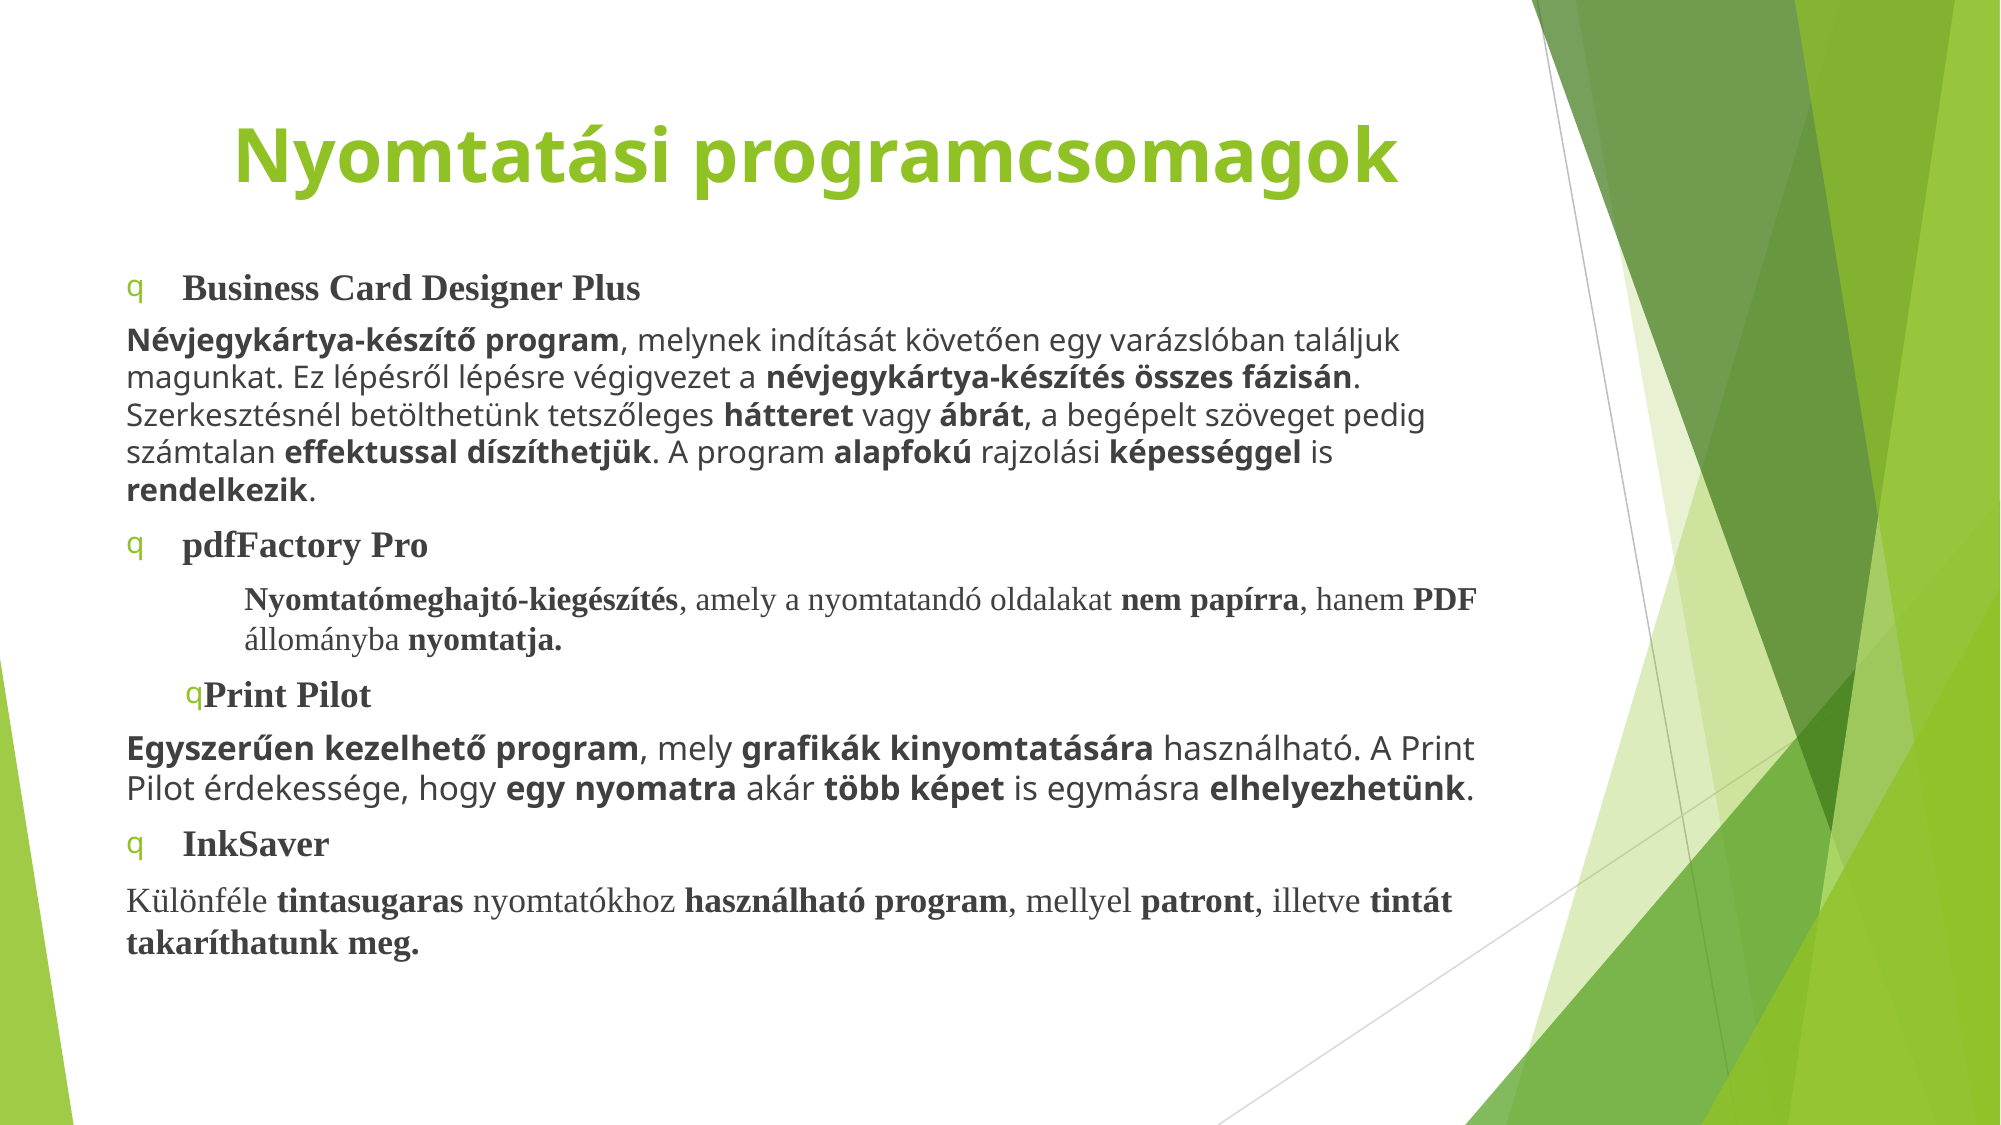

# Nyomtatási programcsomagok
Business Card Designer Plus
Névjegykártya-készítő program, melynek indítását követően egy varázslóban találjuk magunkat. Ez lépésről lépésre végigvezet a névjegykártya-készítés összes fázisán. Szerkesztésnél betölthetünk tetszőleges hátteret vagy ábrát, a begépelt szöveget pedig számtalan effektussal díszíthetjük. A program alapfokú rajzolási képességgel is rendelkezik.
pdfFactory Pro
Nyomtatómeghajtó-kiegészítés, amely a nyomtatandó oldalakat nem papírra, hanem PDF állományba nyomtatja.
Print Pilot
Egyszerűen kezelhető program, mely grafikák kinyomtatására használható. A Print Pilot érdekessége, hogy egy nyomatra akár több képet is egymásra elhelyezhetünk.
InkSaver
Különféle tintasugaras nyomtatókhoz használható program, mellyel patront, illetve tintát takaríthatunk meg.